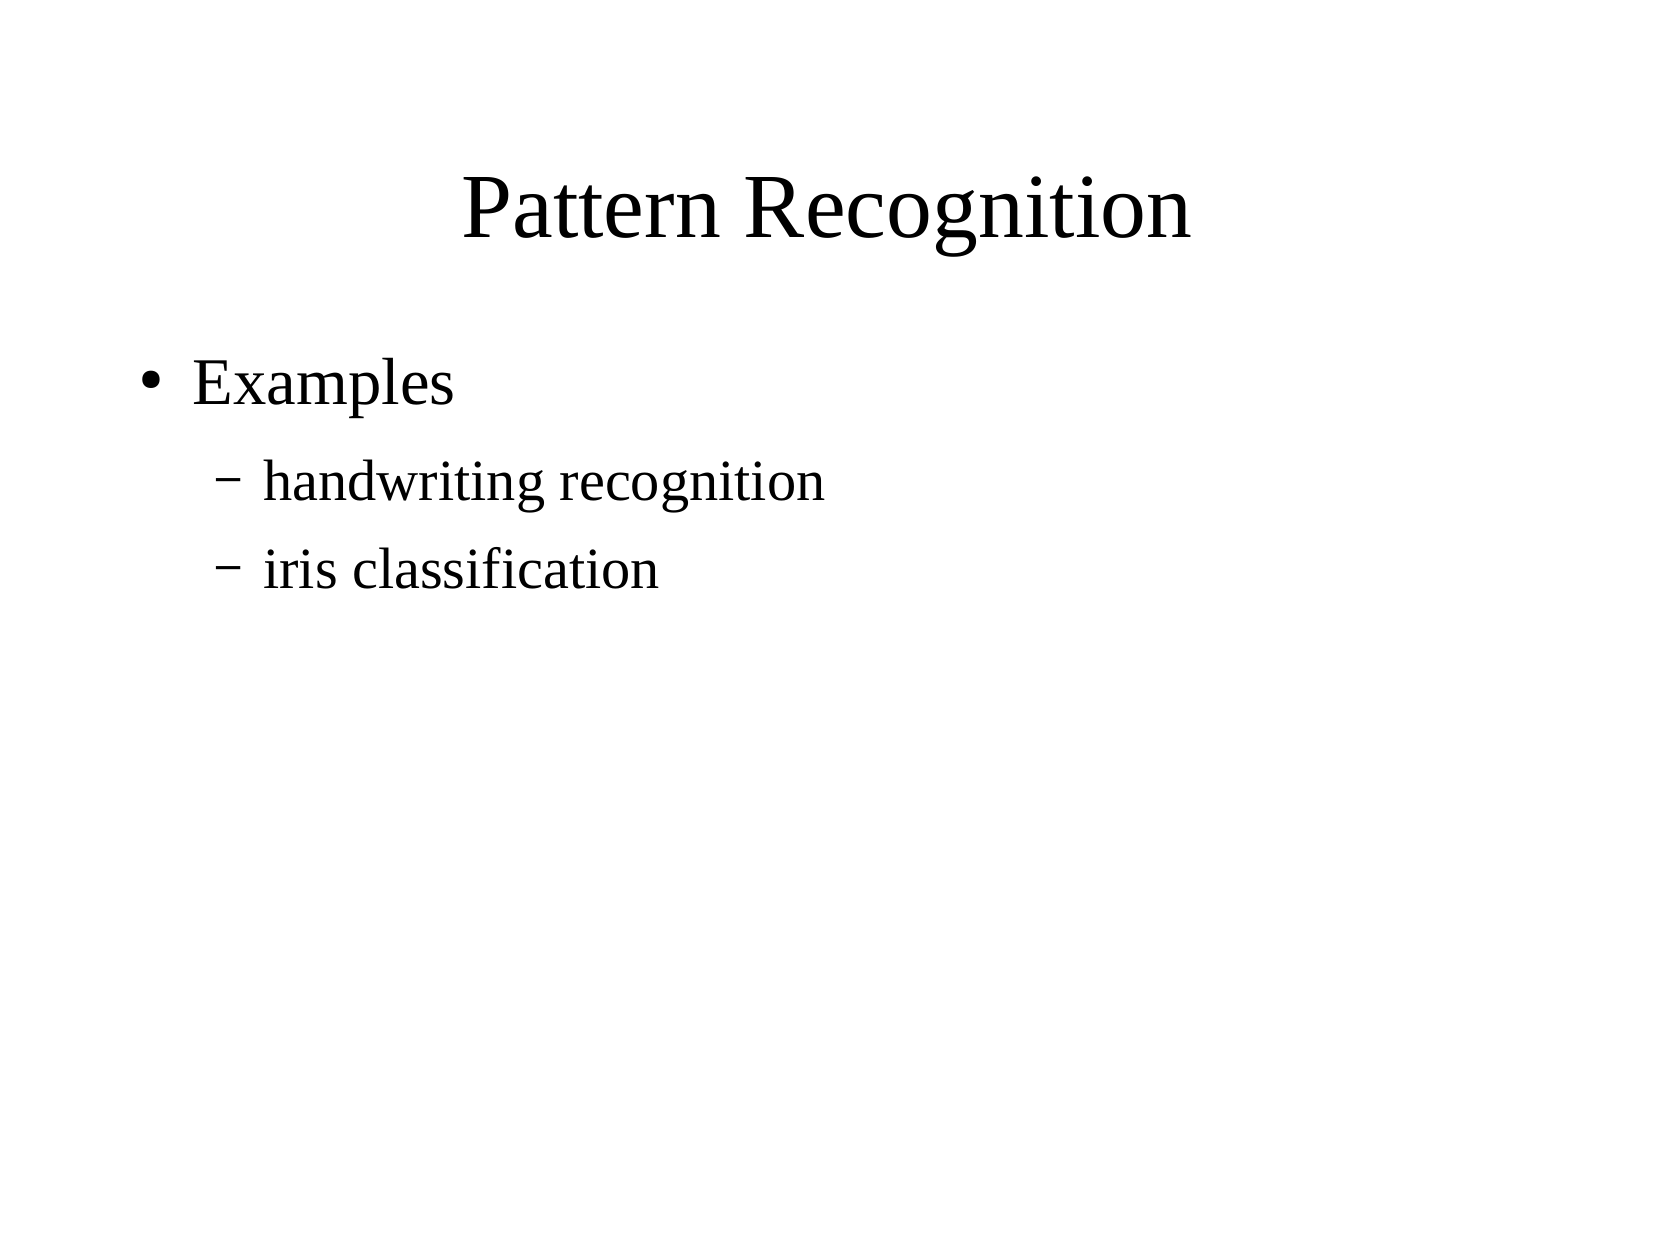

# Pattern Recognition
Examples
handwriting recognition
iris classification